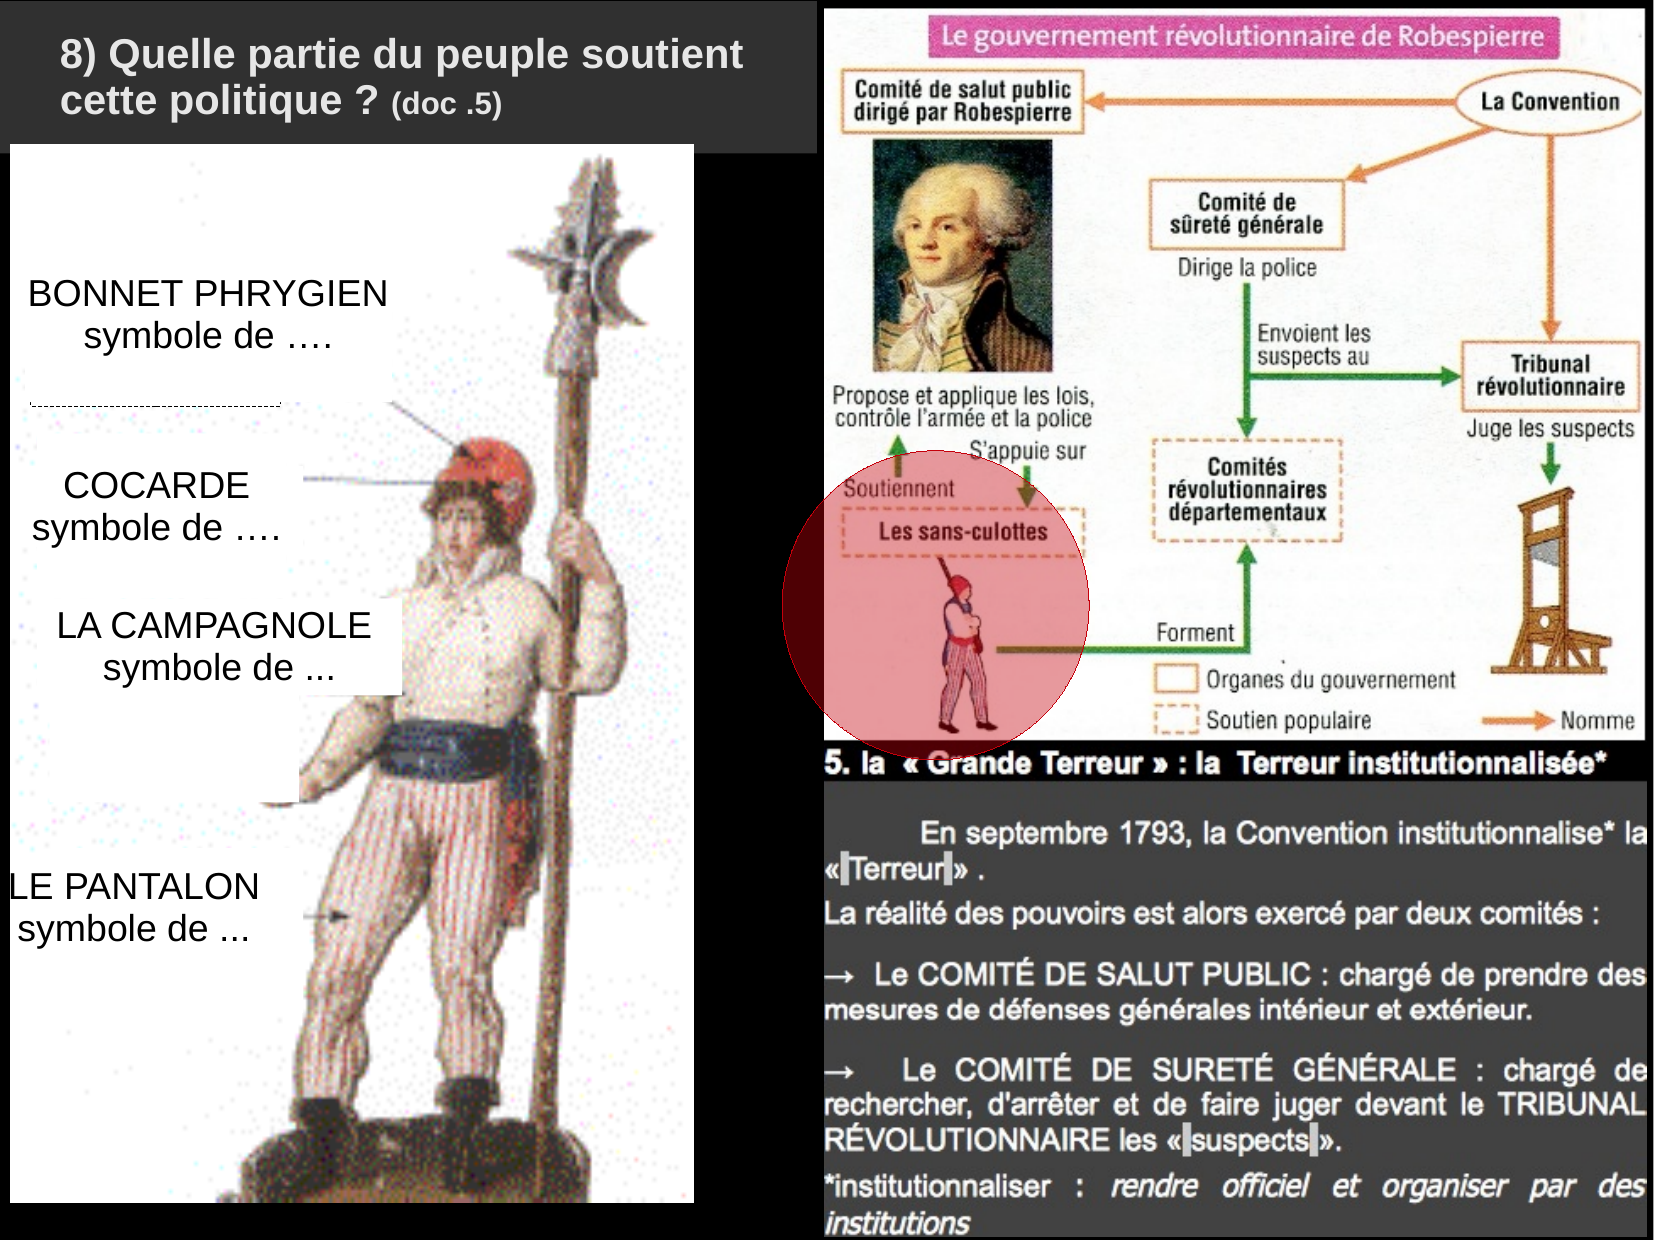

8) Quelle partie du peuple soutient
cette politique ? (doc .5)
BONNET PHRYGIEN
symbole de ….
COCARDE
symbole de ….
LA CAMPAGNOLE
symbole de ...
LE PANTALON
symbole de ...